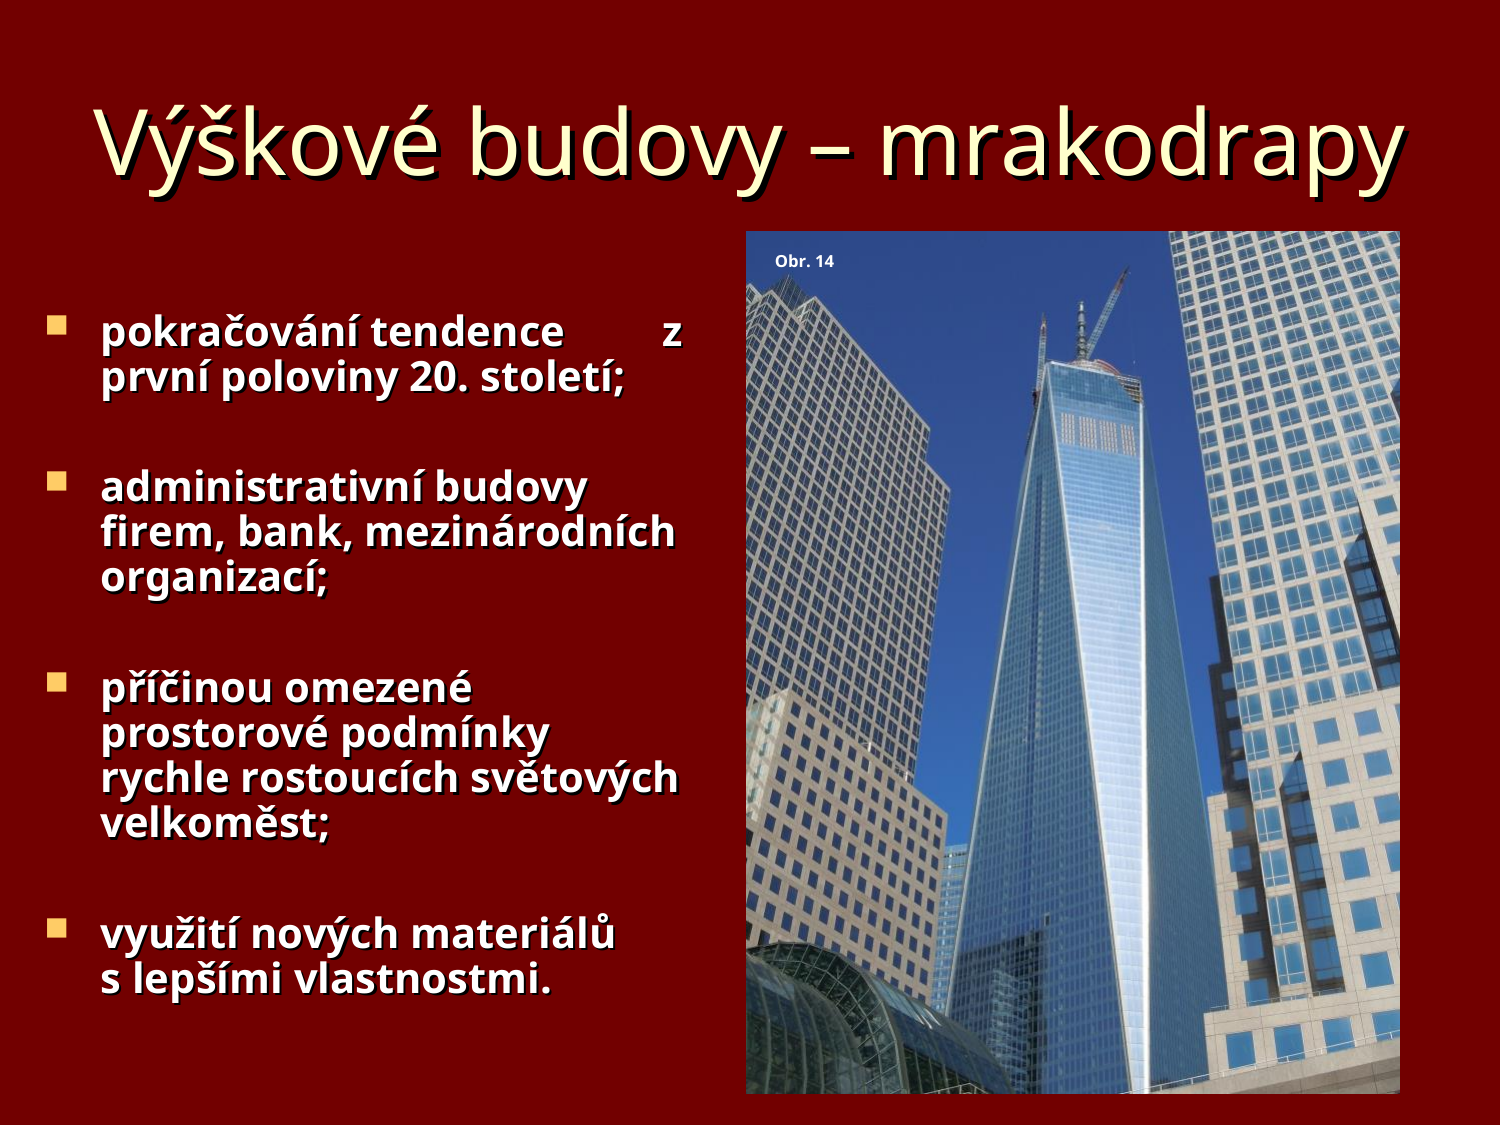

# Výškové budovy – mrakodrapy
Obr. 14
pokračování tendence z první poloviny 20. století;
administrativní budovy firem, bank, mezinárodních organizací;
příčinou omezené prostorové podmínky rychle rostoucích světových velkoměst;
využití nových materiálů s lepšími vlastnostmi.